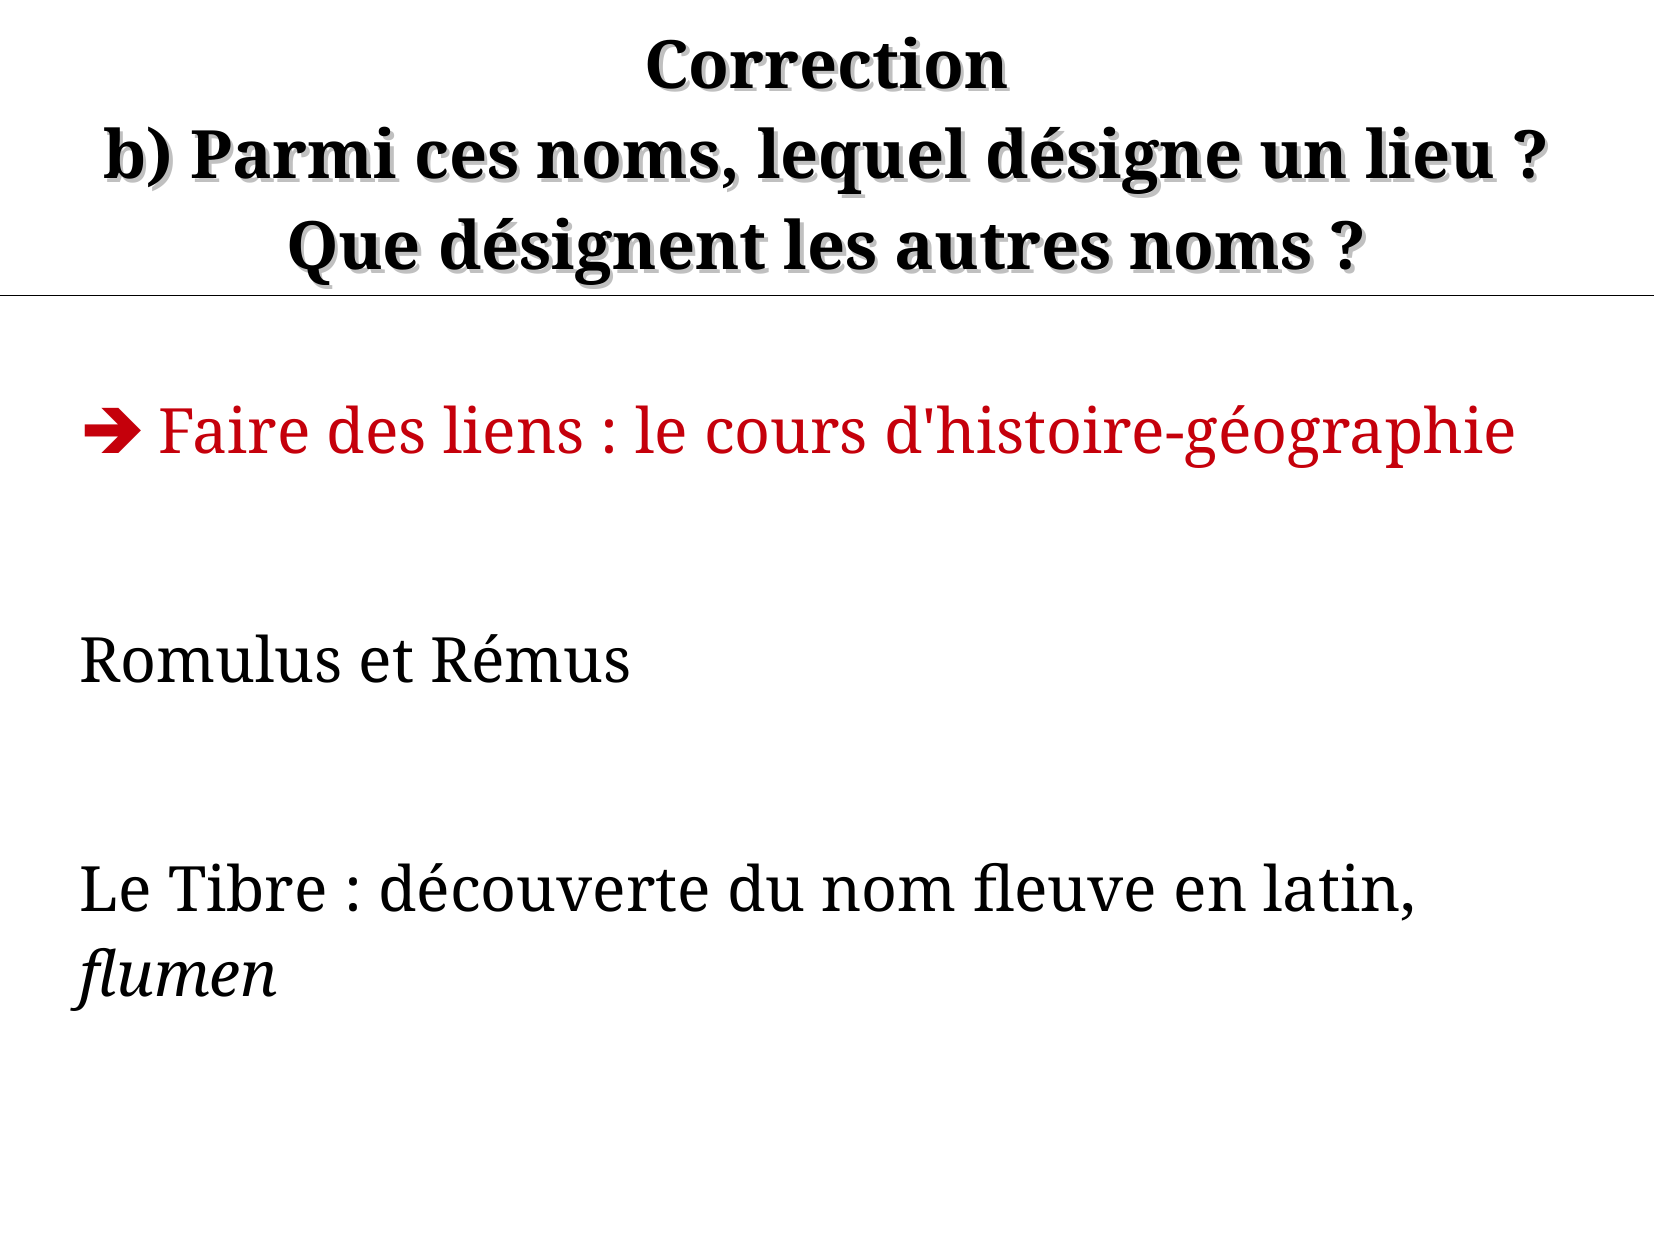

# Correction b) Parmi ces noms, lequel désigne un lieu ? Que désignent les autres noms ?
 Faire des liens : le cours d'histoire-géographie
Romulus et Rémus
Le Tibre : découverte du nom fleuve en latin, flumen